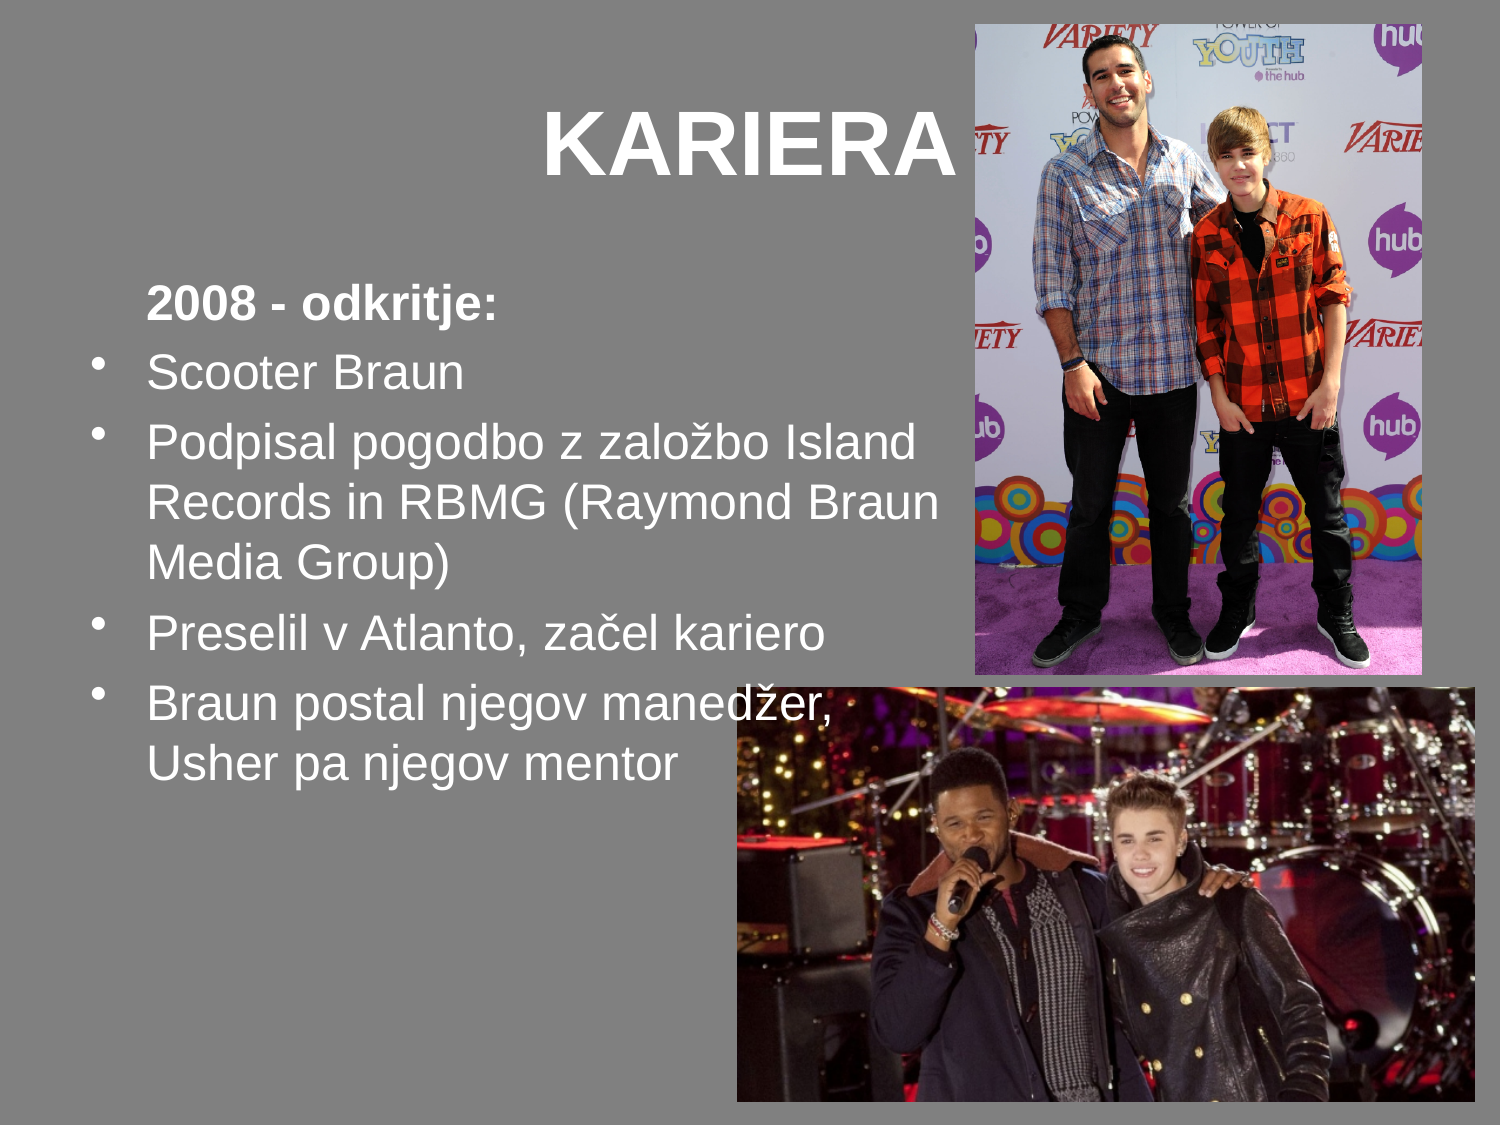

# KARIERA
 2008 - odkritje:
Scooter Braun
Podpisal pogodbo z založbo Island Records in RBMG (Raymond Braun Media Group)
Preselil v Atlanto, začel kariero
Braun postal njegov manedžer, Usher pa njegov mentor